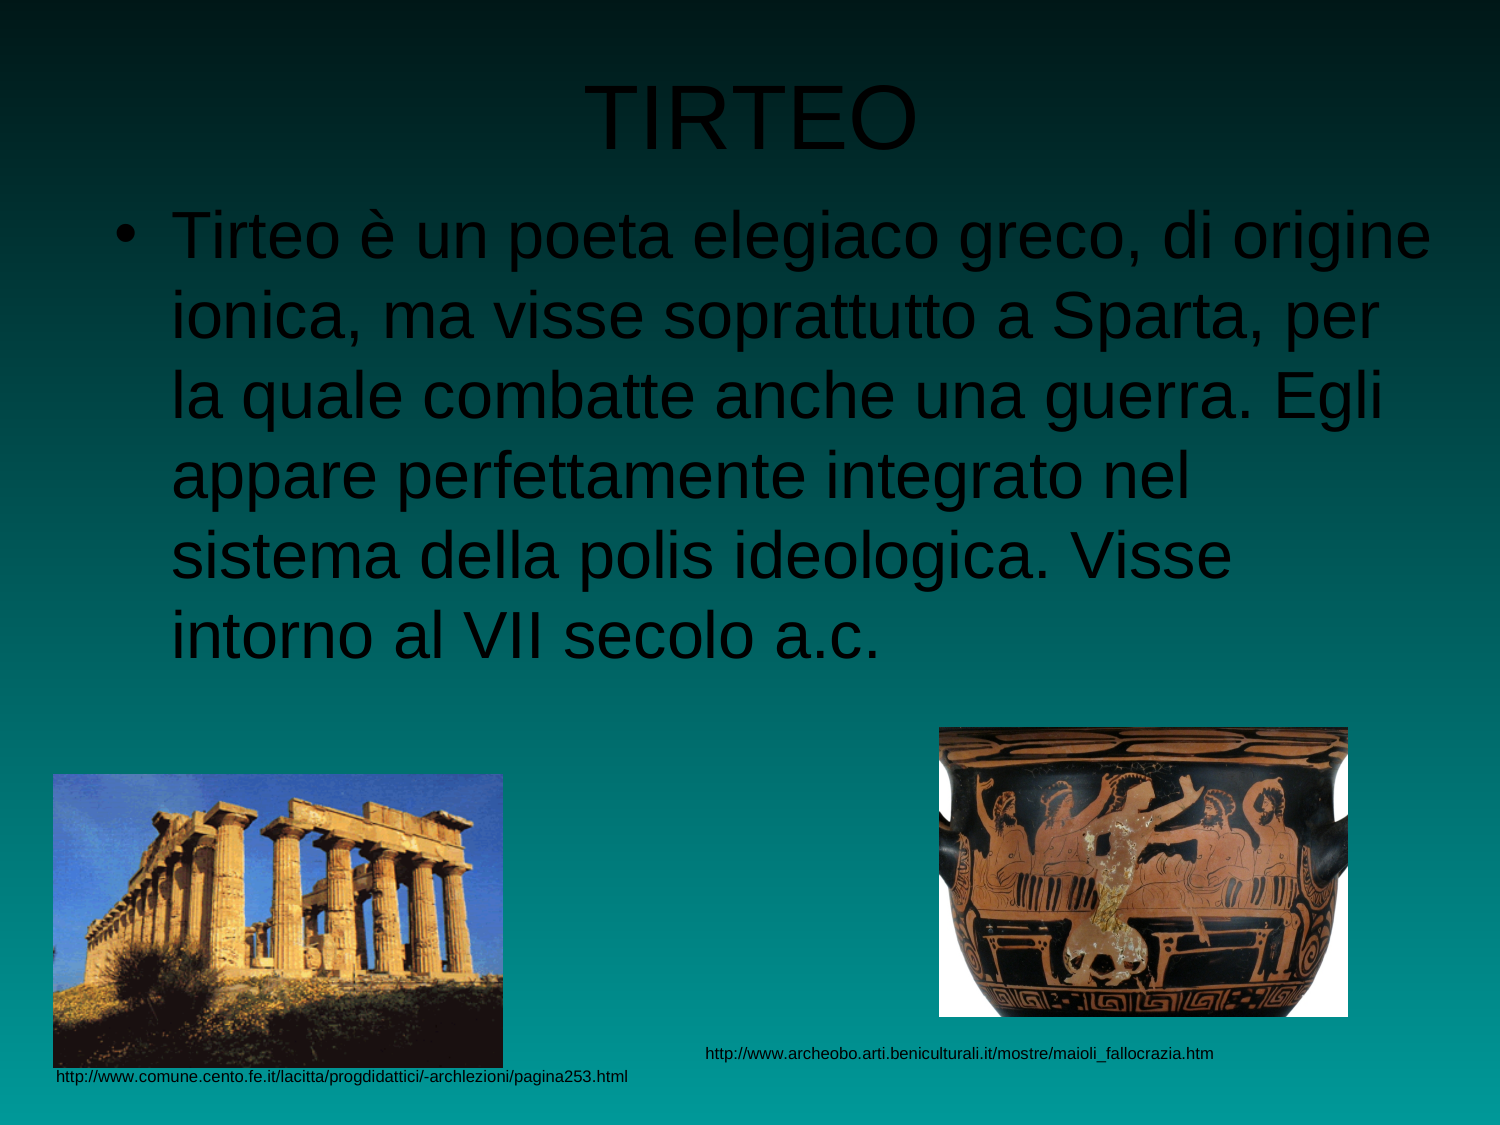

# TIRTEO
Tirteo è un poeta elegiaco greco, di origine ionica, ma visse soprattutto a Sparta, per la quale combatte anche una guerra. Egli appare perfettamente integrato nel sistema della polis ideologica. Visse intorno al VII secolo a.c.
http://www.archeobo.arti.beniculturali.it/mostre/maioli_fallocrazia.htm
http://www.comune.cento.fe.it/lacitta/progdidattici/-archlezioni/pagina253.html